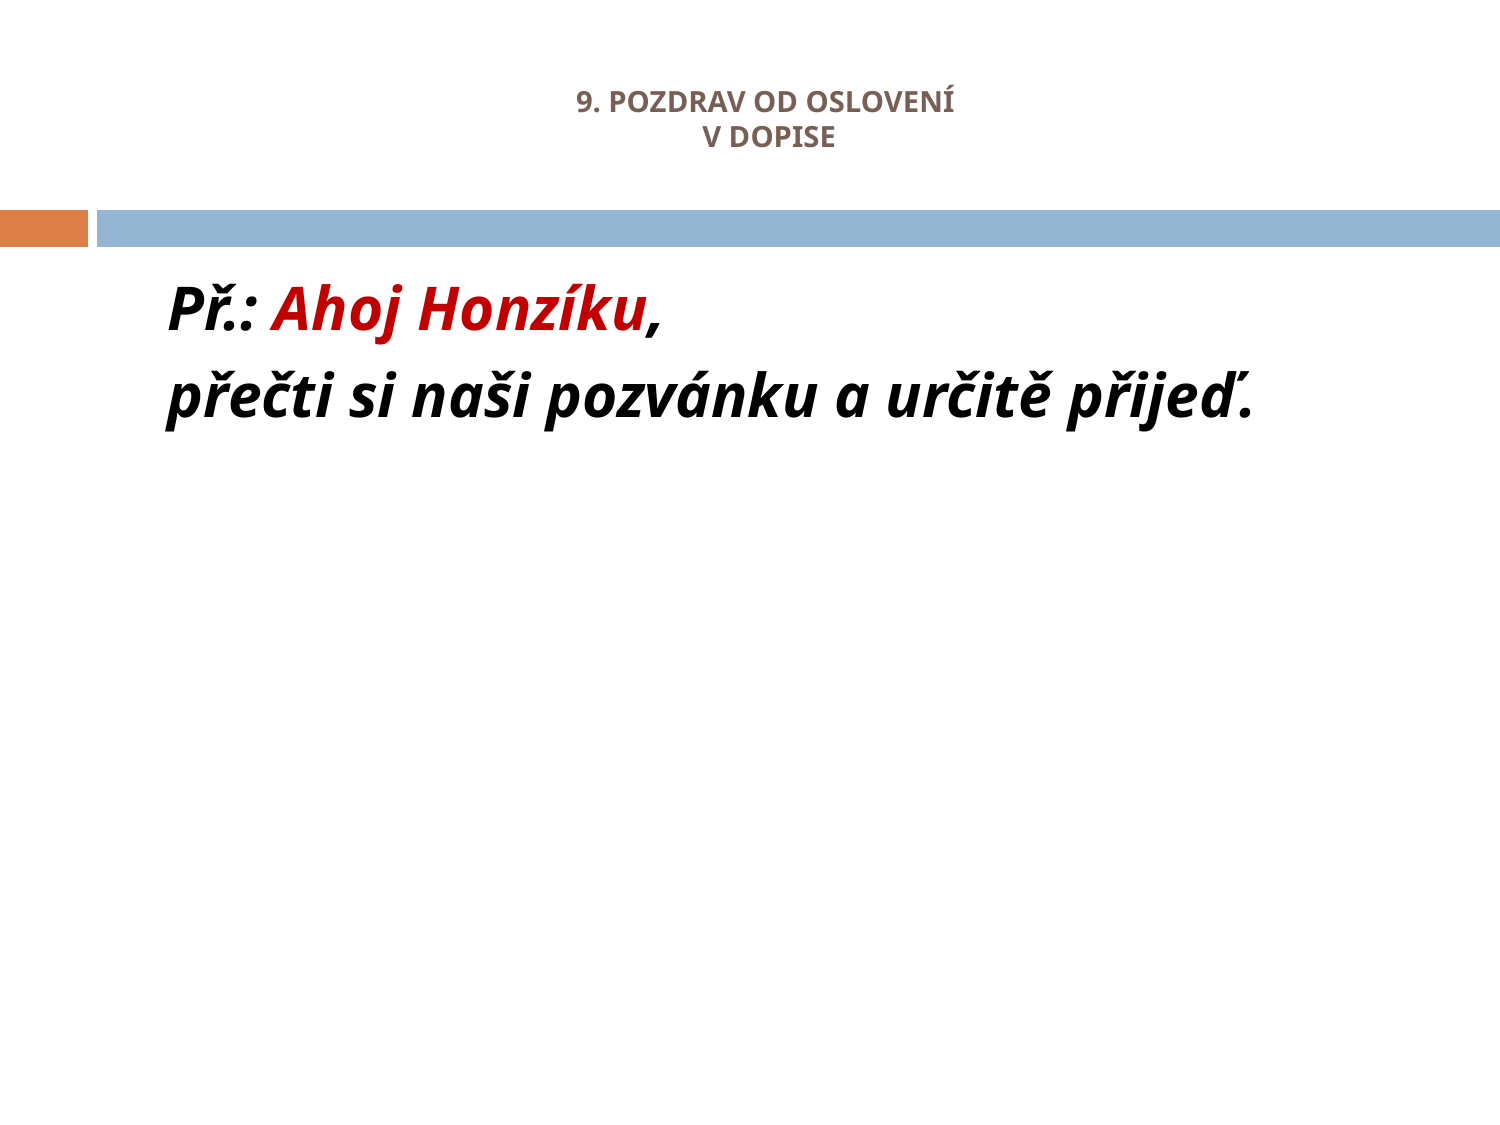

# 9. POZDRAV OD OSLOVENÍ V DOPISE
Př.: Ahoj Honzíku,
přečti si naši pozvánku a určitě přijeď.